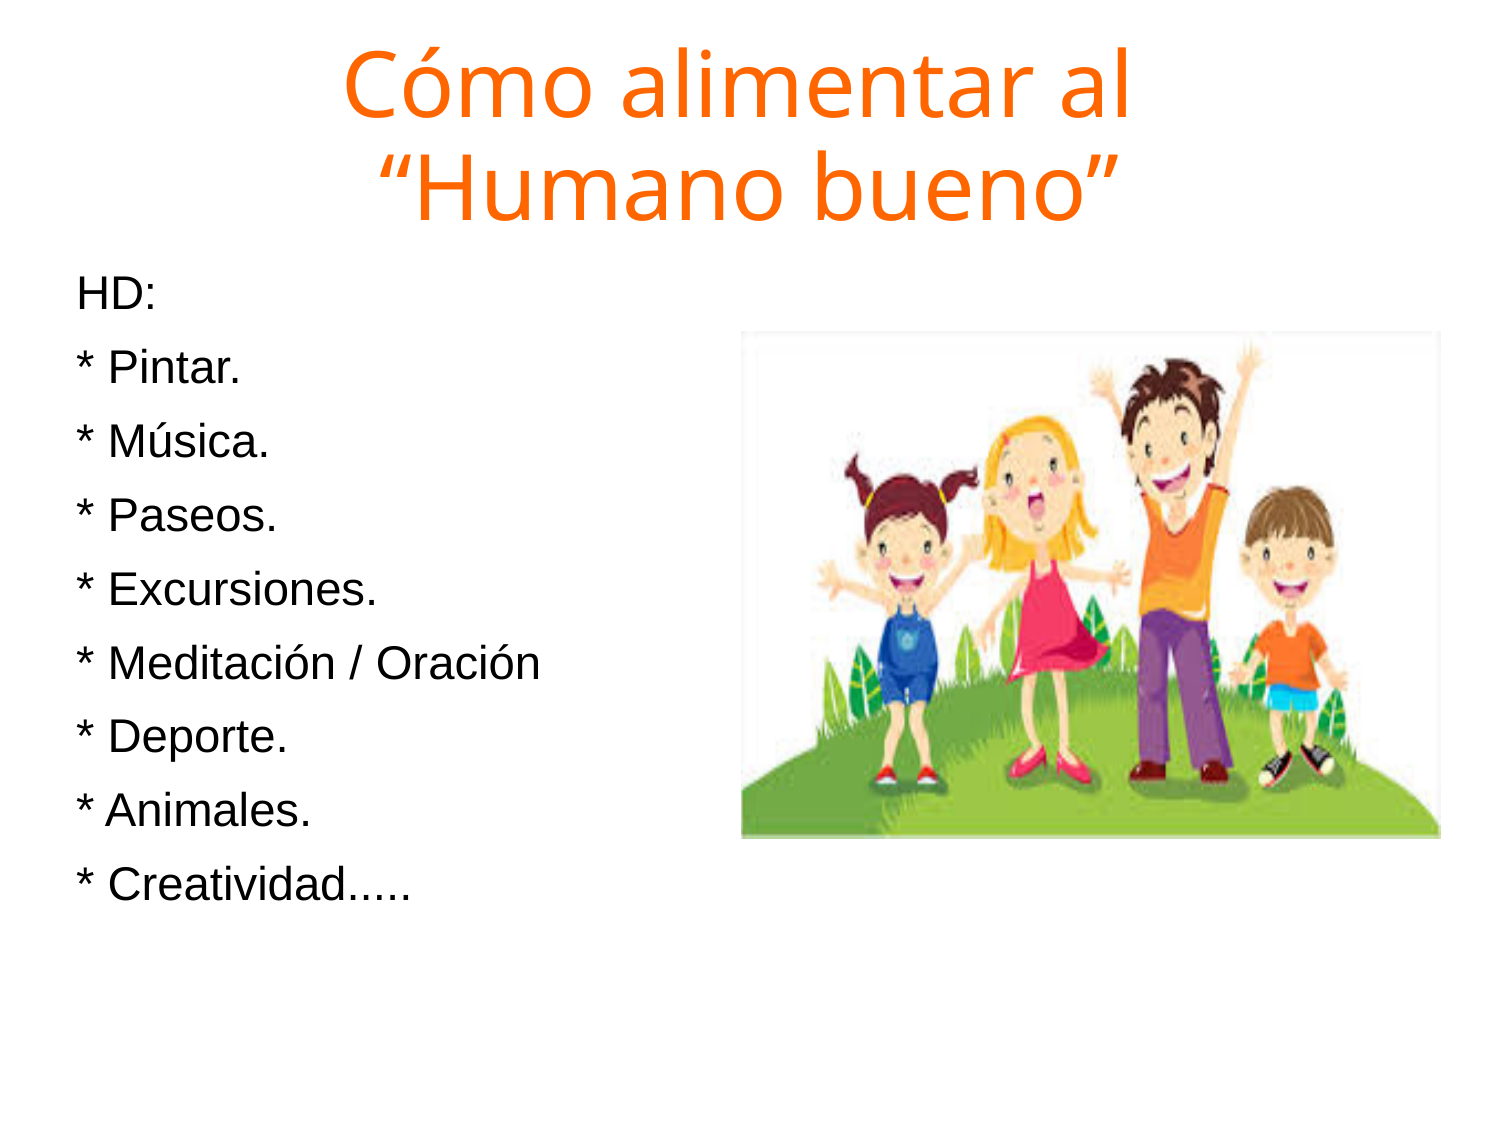

# Cómo alimentar al “Humano bueno”
HD:
* Pintar.
* Música.
* Paseos.
* Excursiones.
* Meditación / Oración
* Deporte.
* Animales.
* Creatividad.....